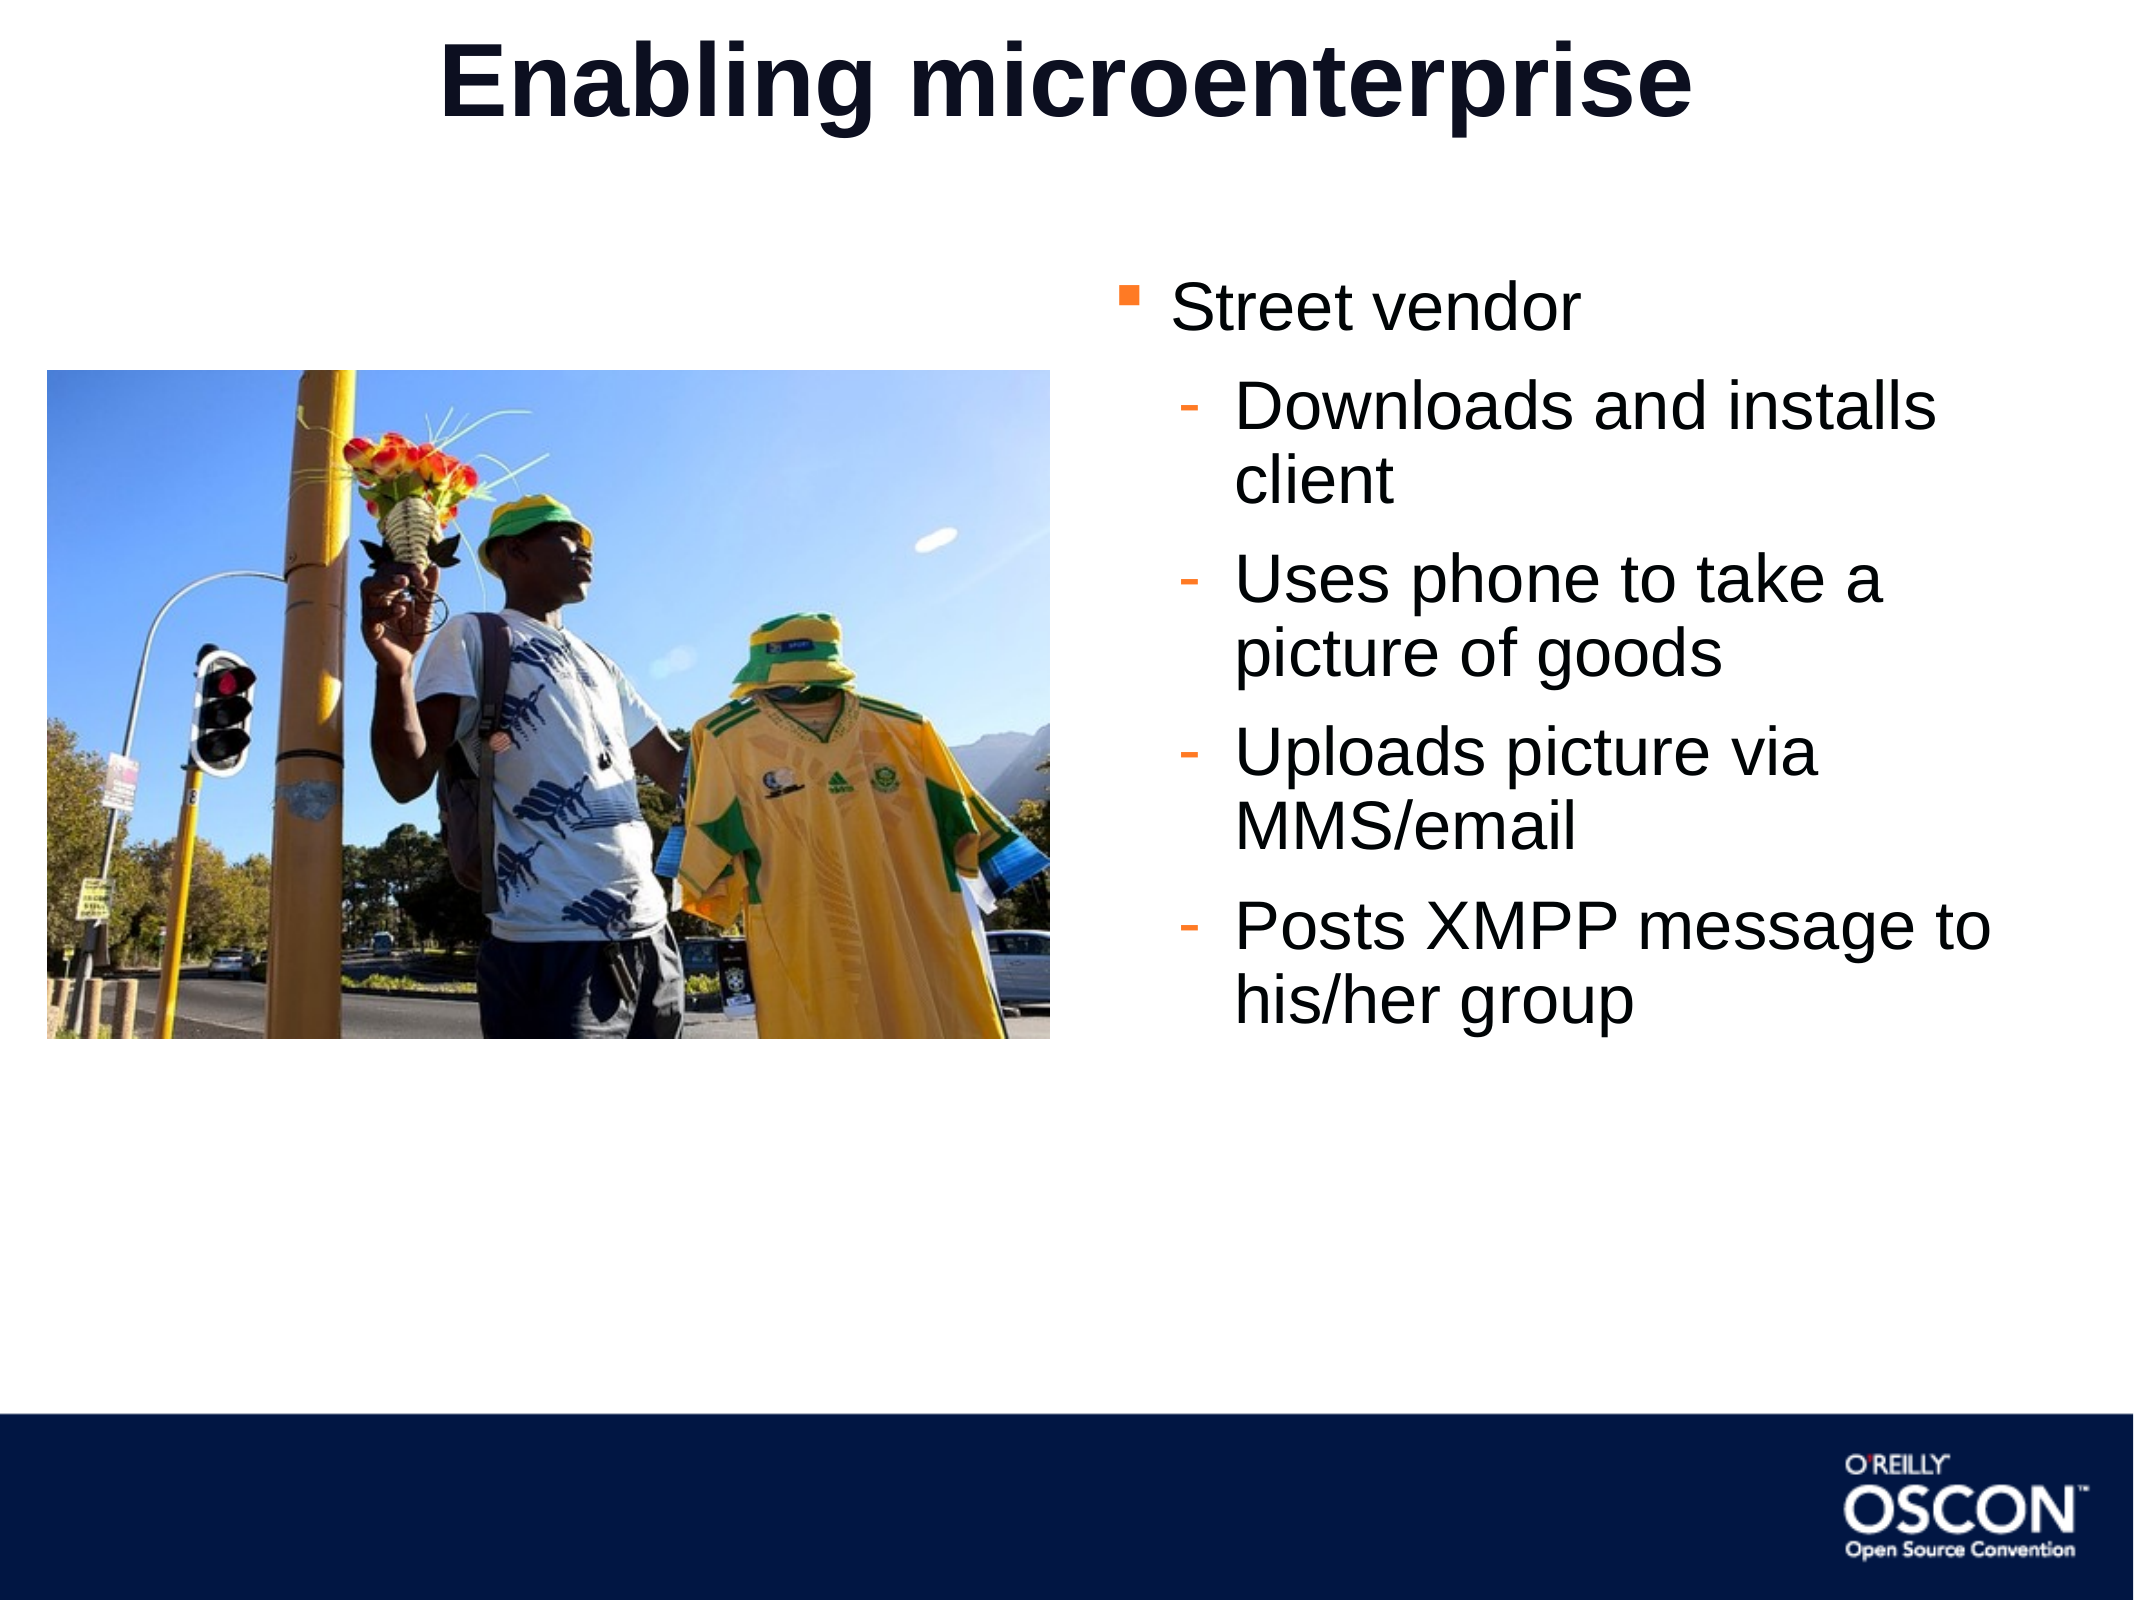

# Enabling microenterprise
Street vendor
Downloads and installs client
Uses phone to take a picture of goods
Uploads picture via MMS/email
Posts XMPP message to his/her group